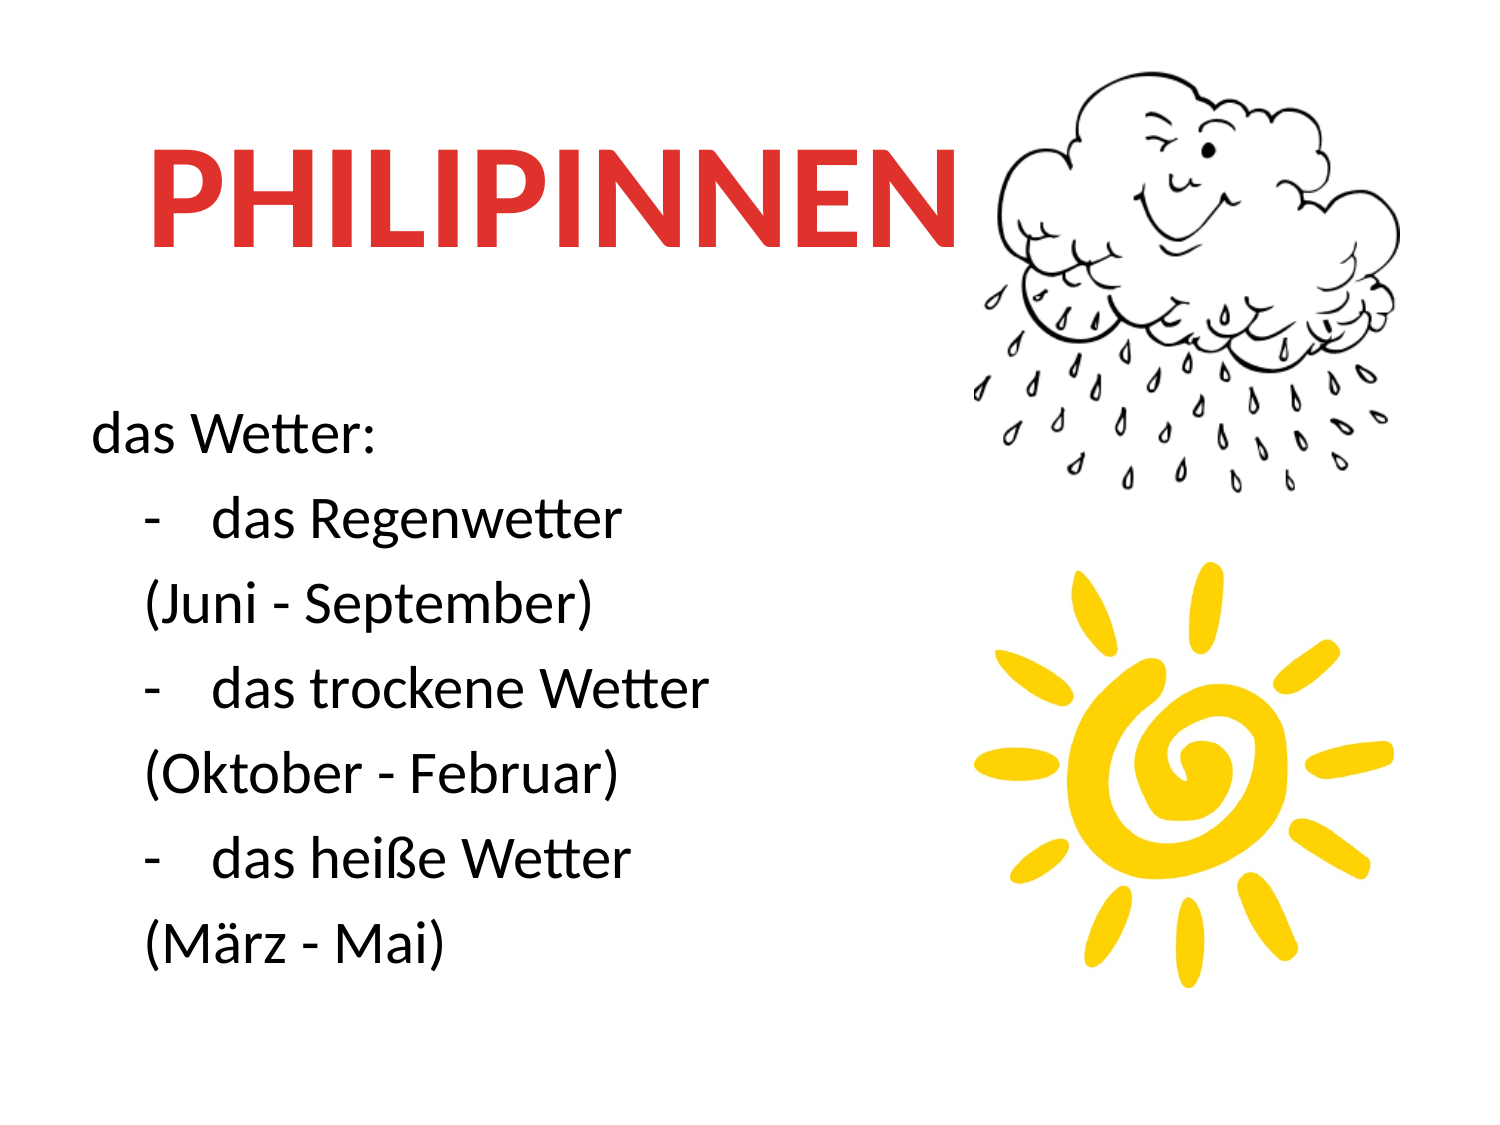

#
PHILIPINNEN
das Wetter:
	-	das Regenwetter
			(Juni - September)
	-	das trockene Wetter
			(Oktober - Februar)
	-	das heiße Wetter
			(März - Mai)